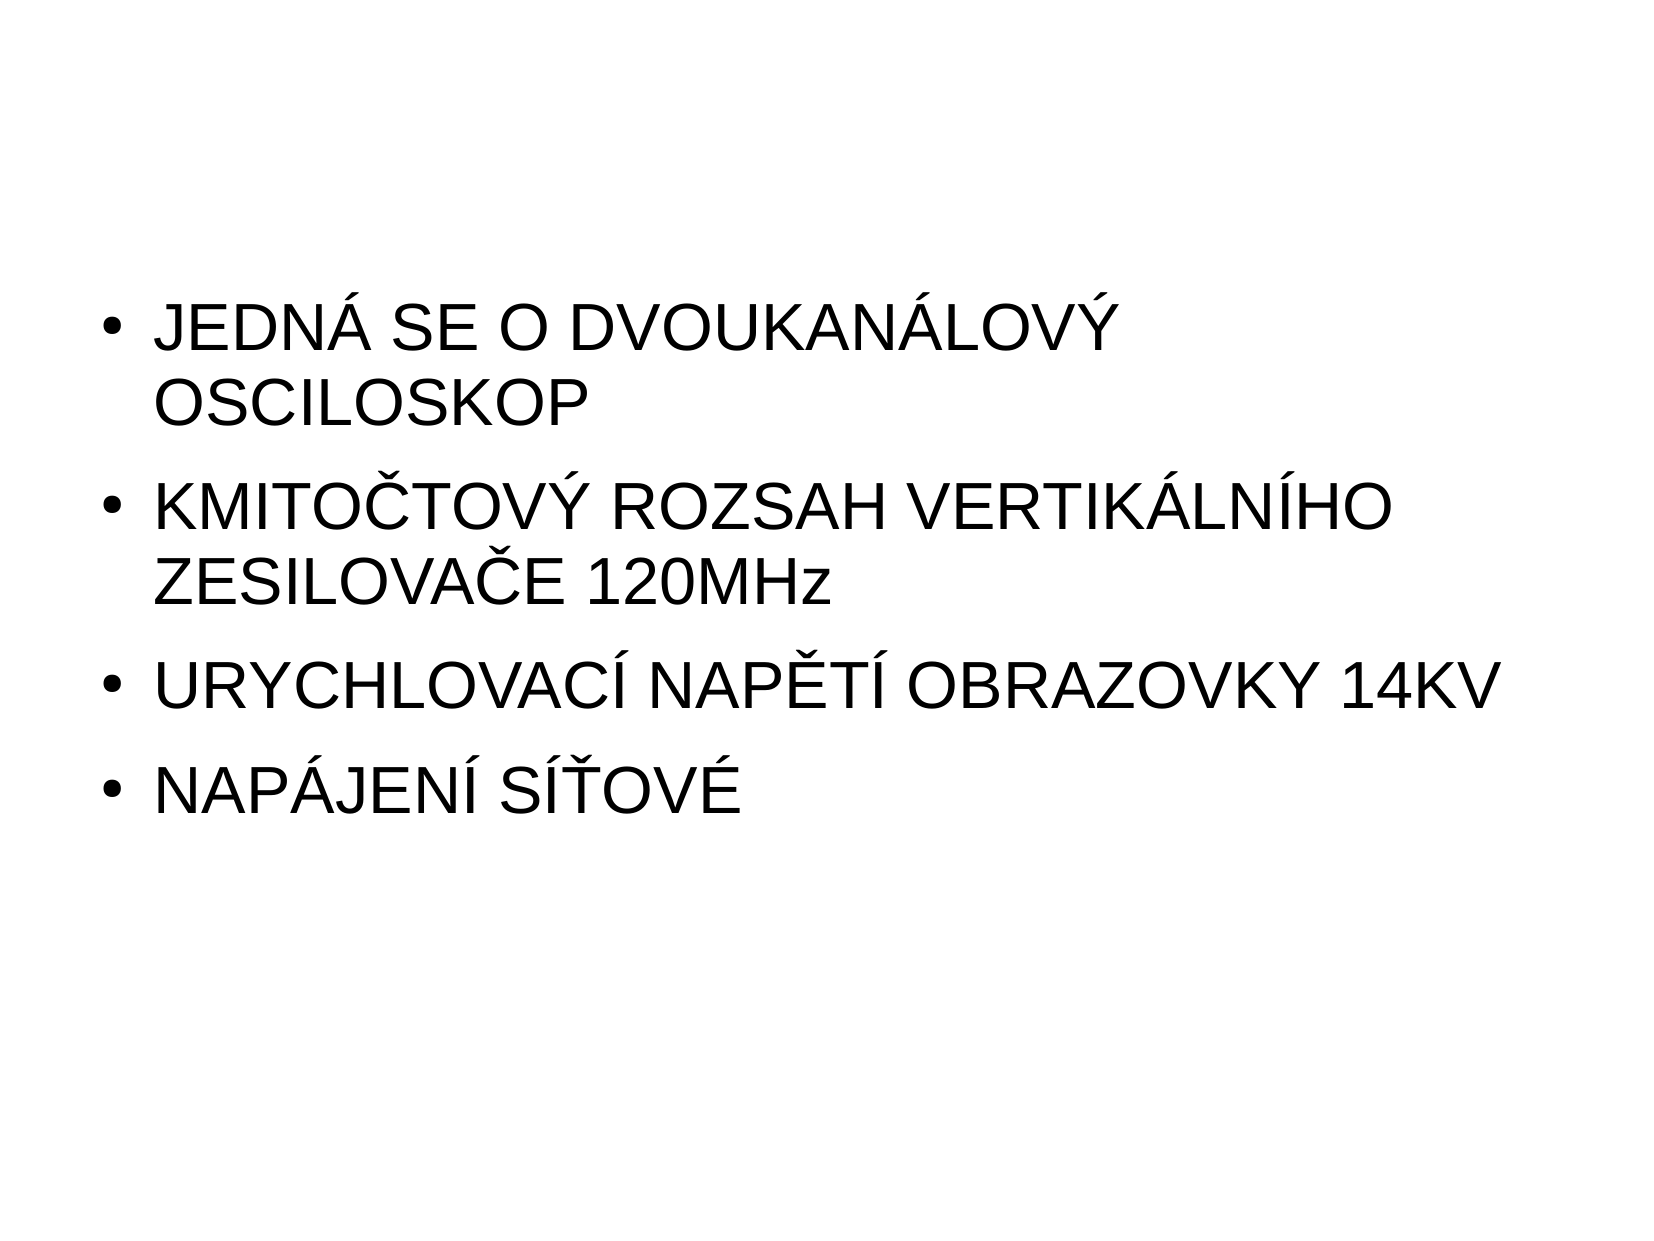

#
JEDNÁ SE O DVOUKANÁLOVÝ OSCILOSKOP
KMITOČTOVÝ ROZSAH VERTIKÁLNÍHO ZESILOVAČE 120MHz
URYCHLOVACÍ NAPĚTÍ OBRAZOVKY 14KV
NAPÁJENÍ SÍŤOVÉ